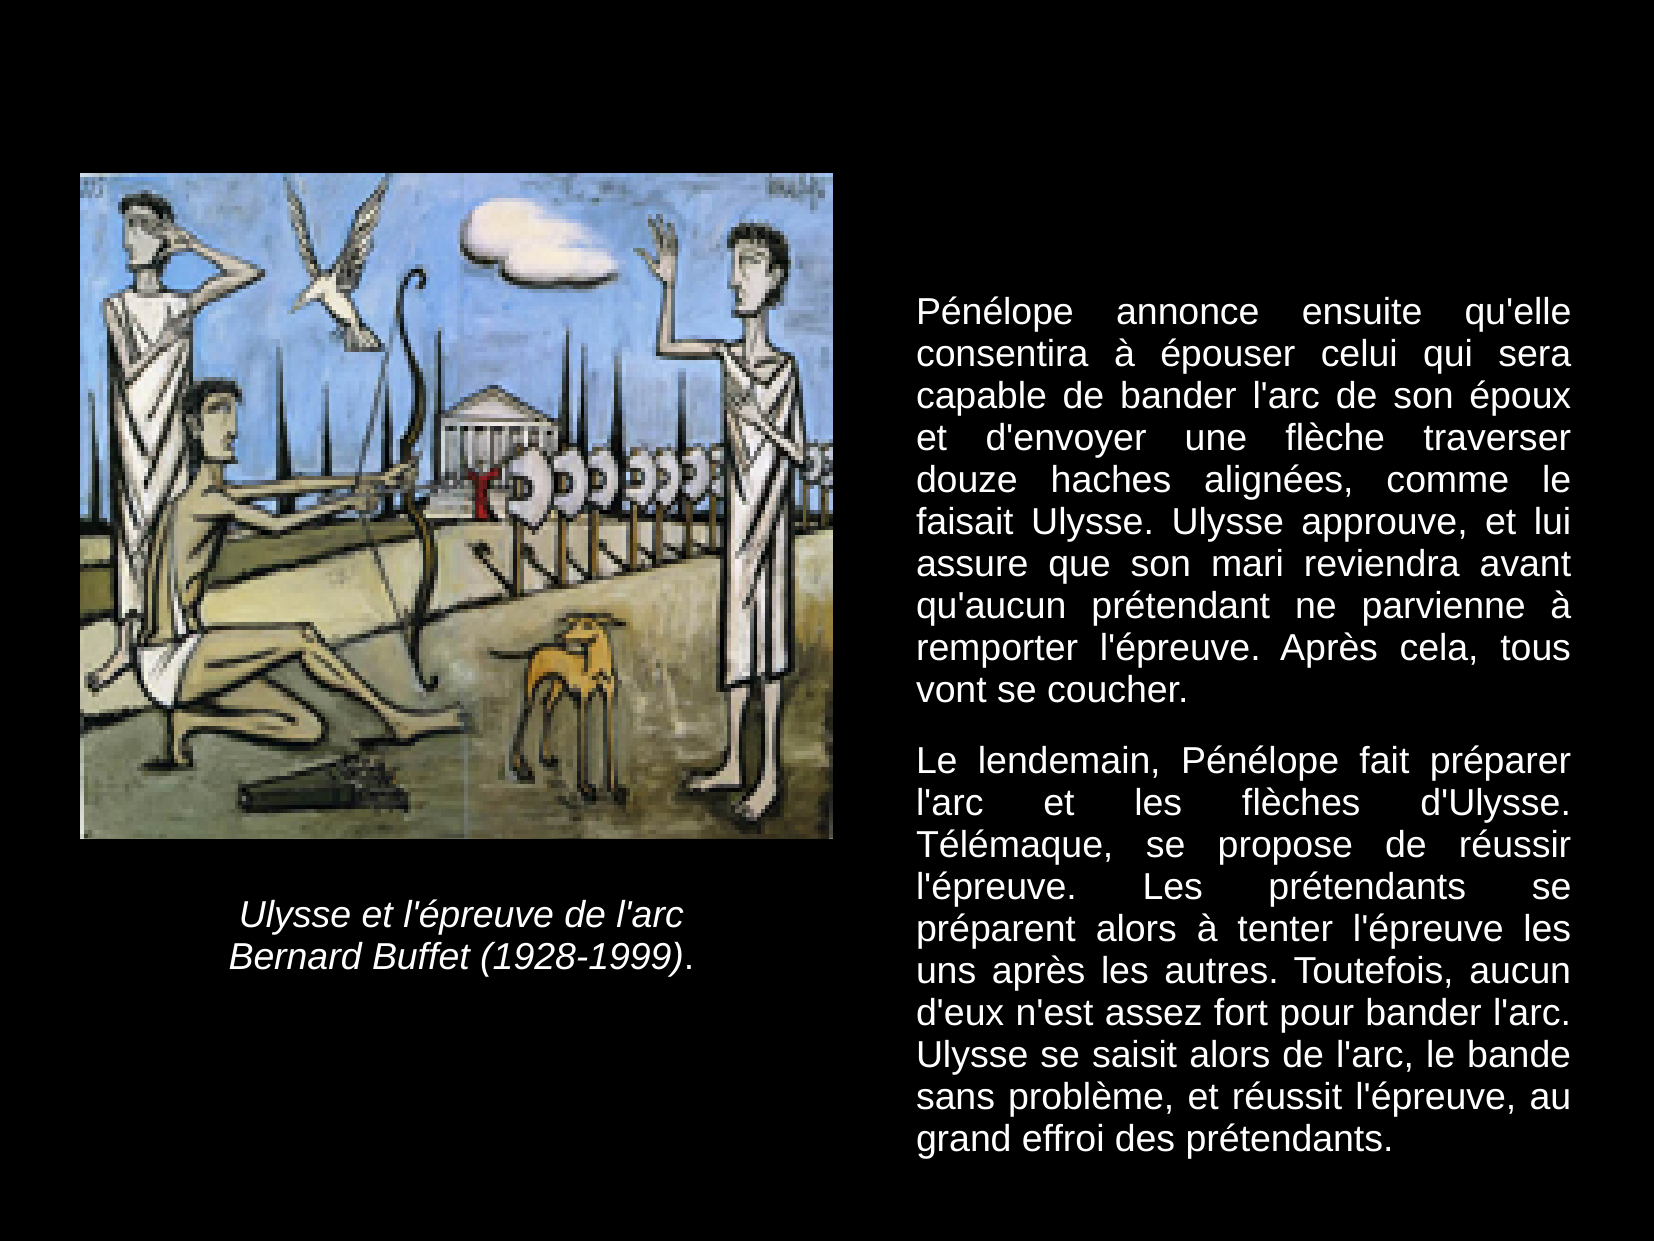

# Pénélope annonce ensuite qu'elle consentira à épouser celui qui sera capable de bander l'arc de son époux et d'envoyer une flèche traverser douze haches alignées, comme le faisait Ulysse. Ulysse approuve, et lui assure que son mari reviendra avant qu'aucun prétendant ne parvienne à remporter l'épreuve. Après cela, tous vont se coucher.
Le lendemain, Pénélope fait préparer l'arc et les flèches d'Ulysse. Télémaque, se propose de réussir l'épreuve. Les prétendants se préparent alors à tenter l'épreuve les uns après les autres. Toutefois, aucun d'eux n'est assez fort pour bander l'arc. Ulysse se saisit alors de l'arc, le bande sans problème, et réussit l'épreuve, au grand effroi des prétendants.
Ulysse et l'épreuve de l'arc
Bernard Buffet (1928-1999).